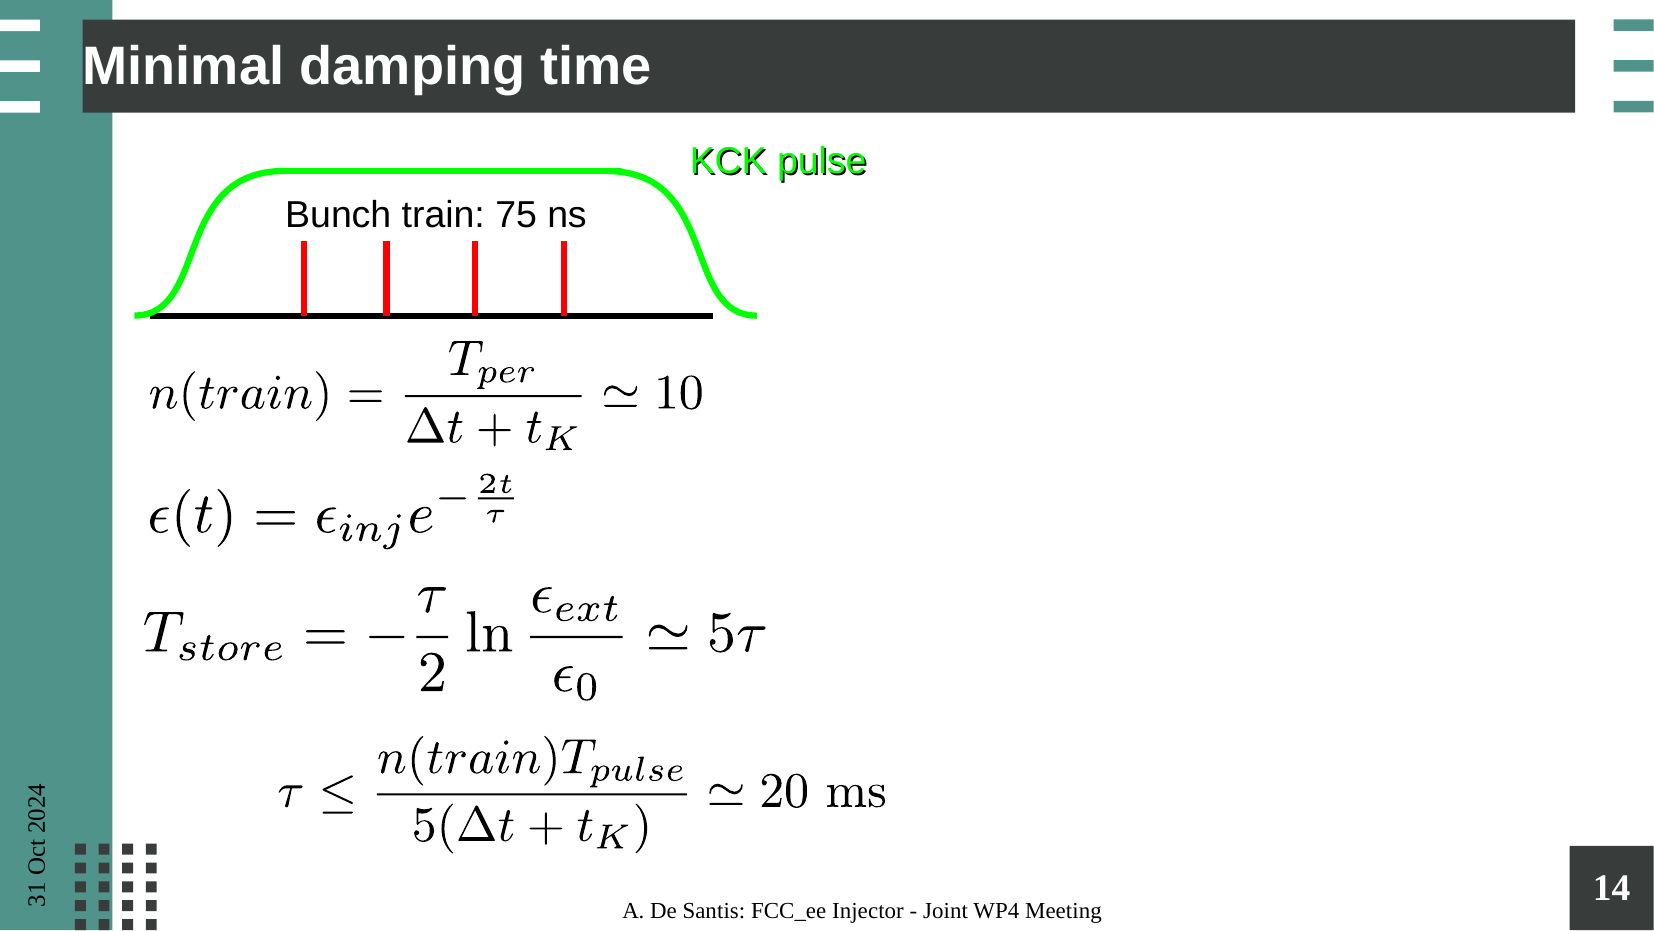

# Minimal damping time
KCK pulse
Bunch train: 75 ns
31 Oct 2024
14
A. De Santis: FCC_ee Injector - Joint WP4 Meeting